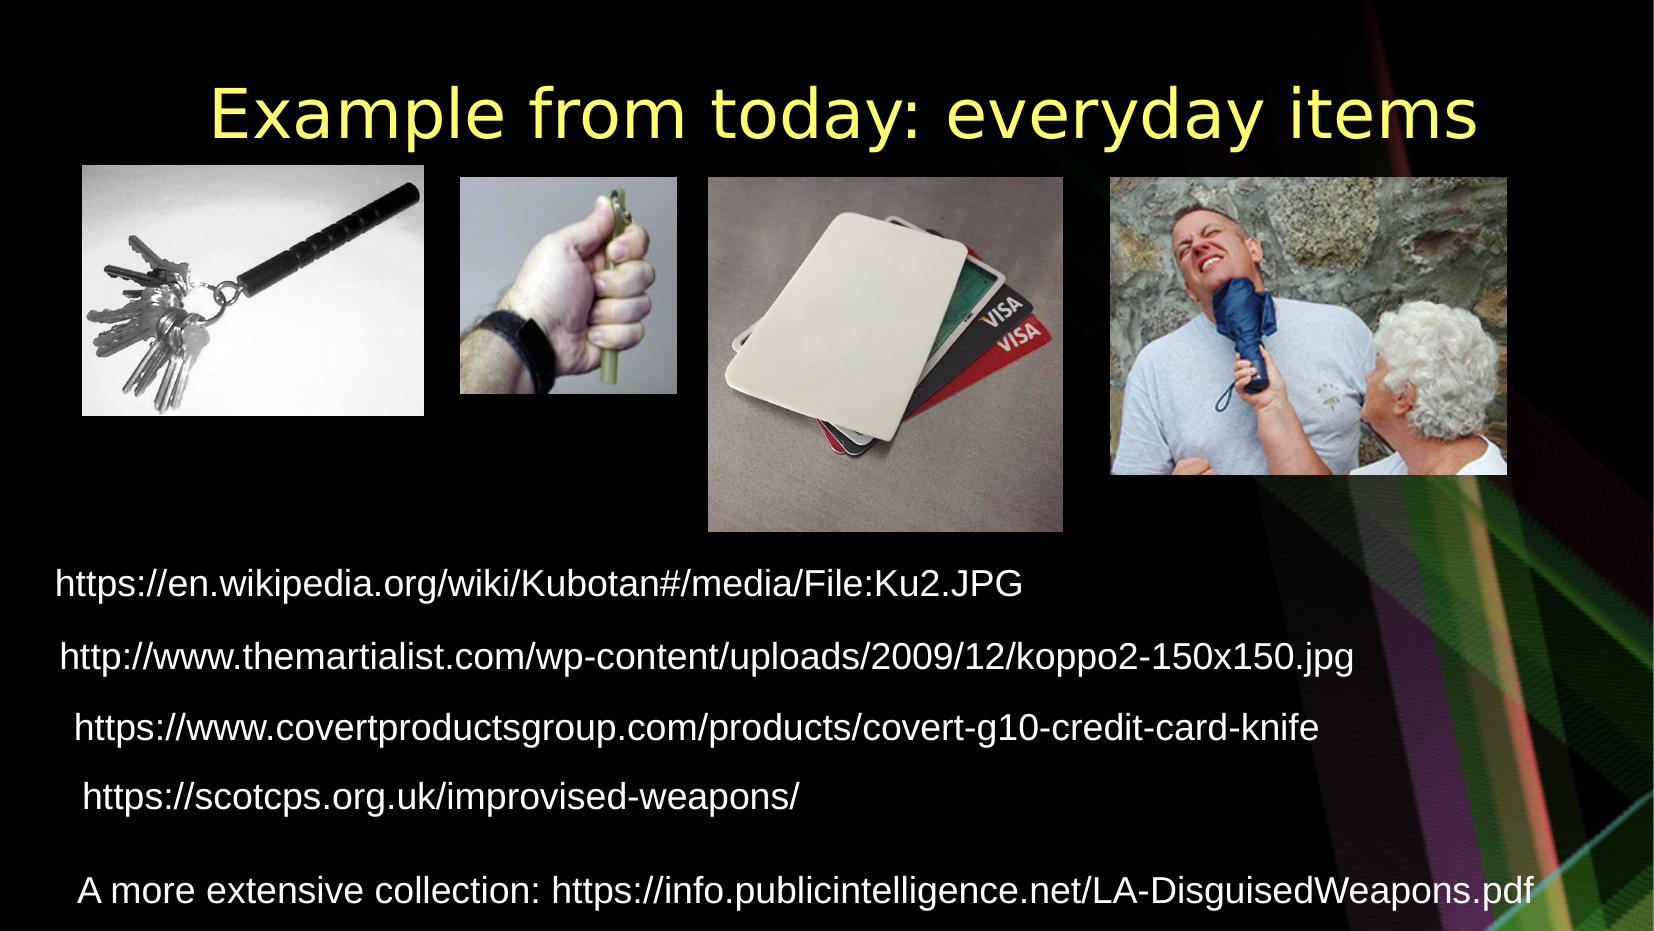

# Example from today: everyday items
https://en.wikipedia.org/wiki/Kubotan#/media/File:Ku2.JPG
http://www.themartialist.com/wp-content/uploads/2009/12/koppo2-150x150.jpg
https://www.covertproductsgroup.com/products/covert-g10-credit-card-knife
https://scotcps.org.uk/improvised-weapons/
A more extensive collection: https://info.publicintelligence.net/LA-DisguisedWeapons.pdf